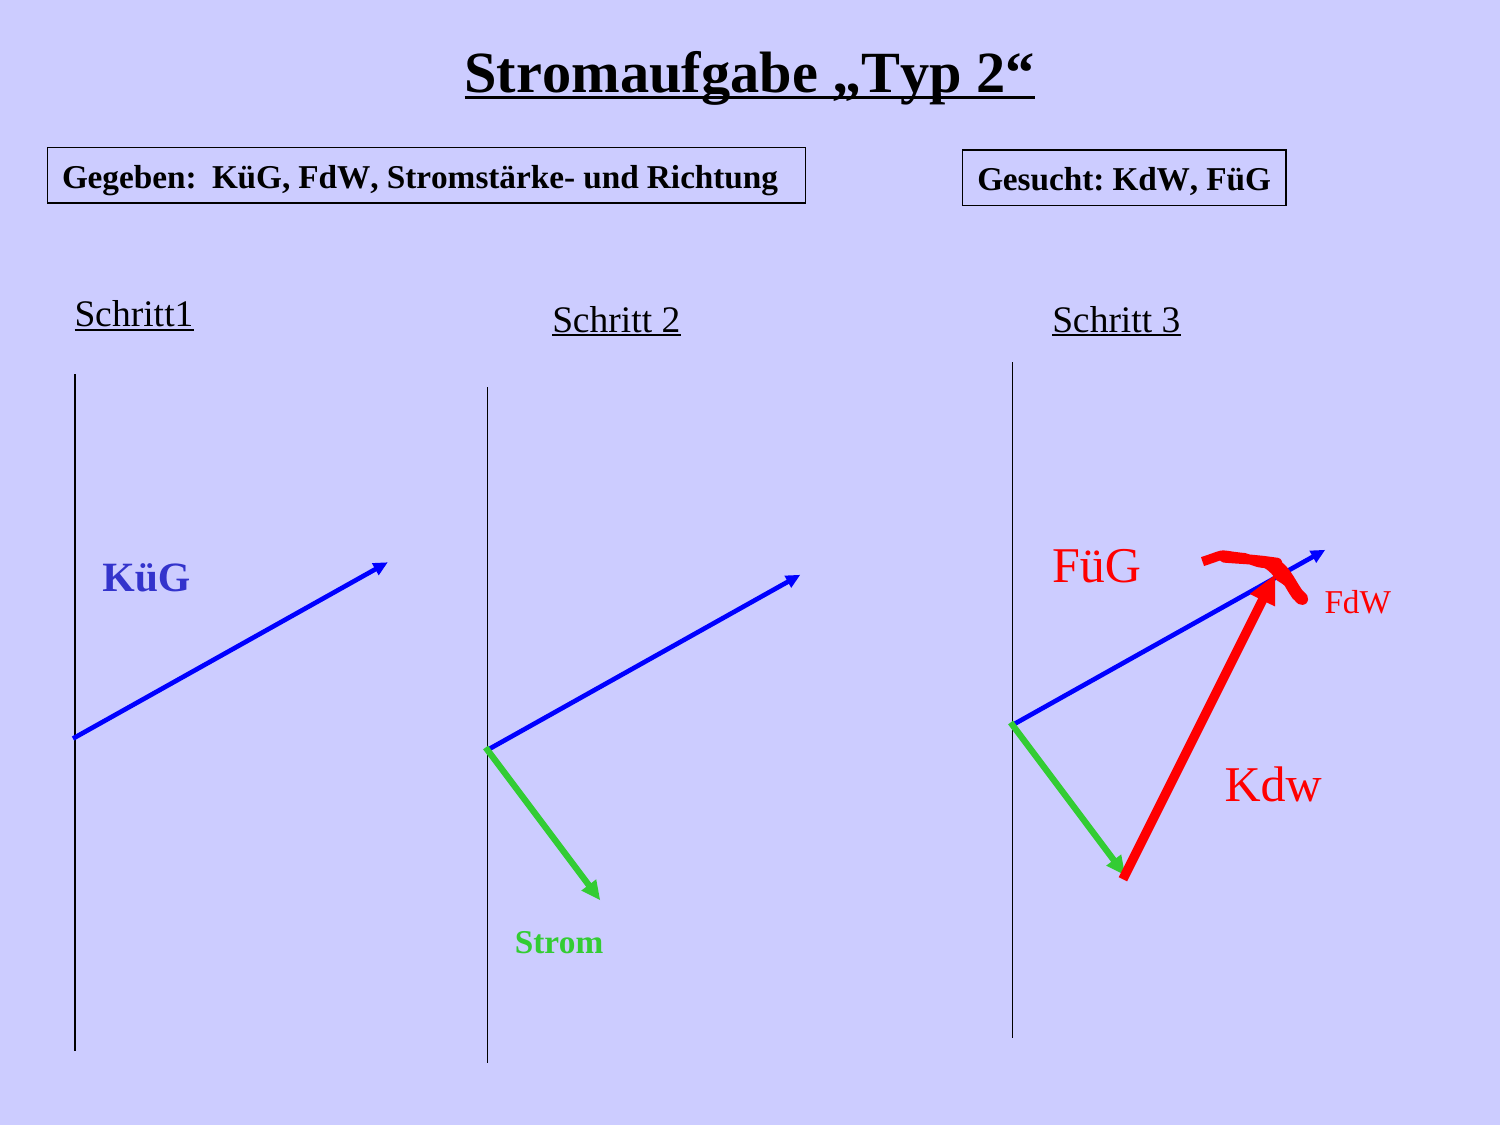

# Stromaufgabe „Typ 2“
Gegeben:	KüG, FdW, Stromstärke- und Richtung
Gesucht: KdW, FüG
Schritt1
Schritt 2
Schritt 3
FüG
KüG
FdW
Kdw
Strom